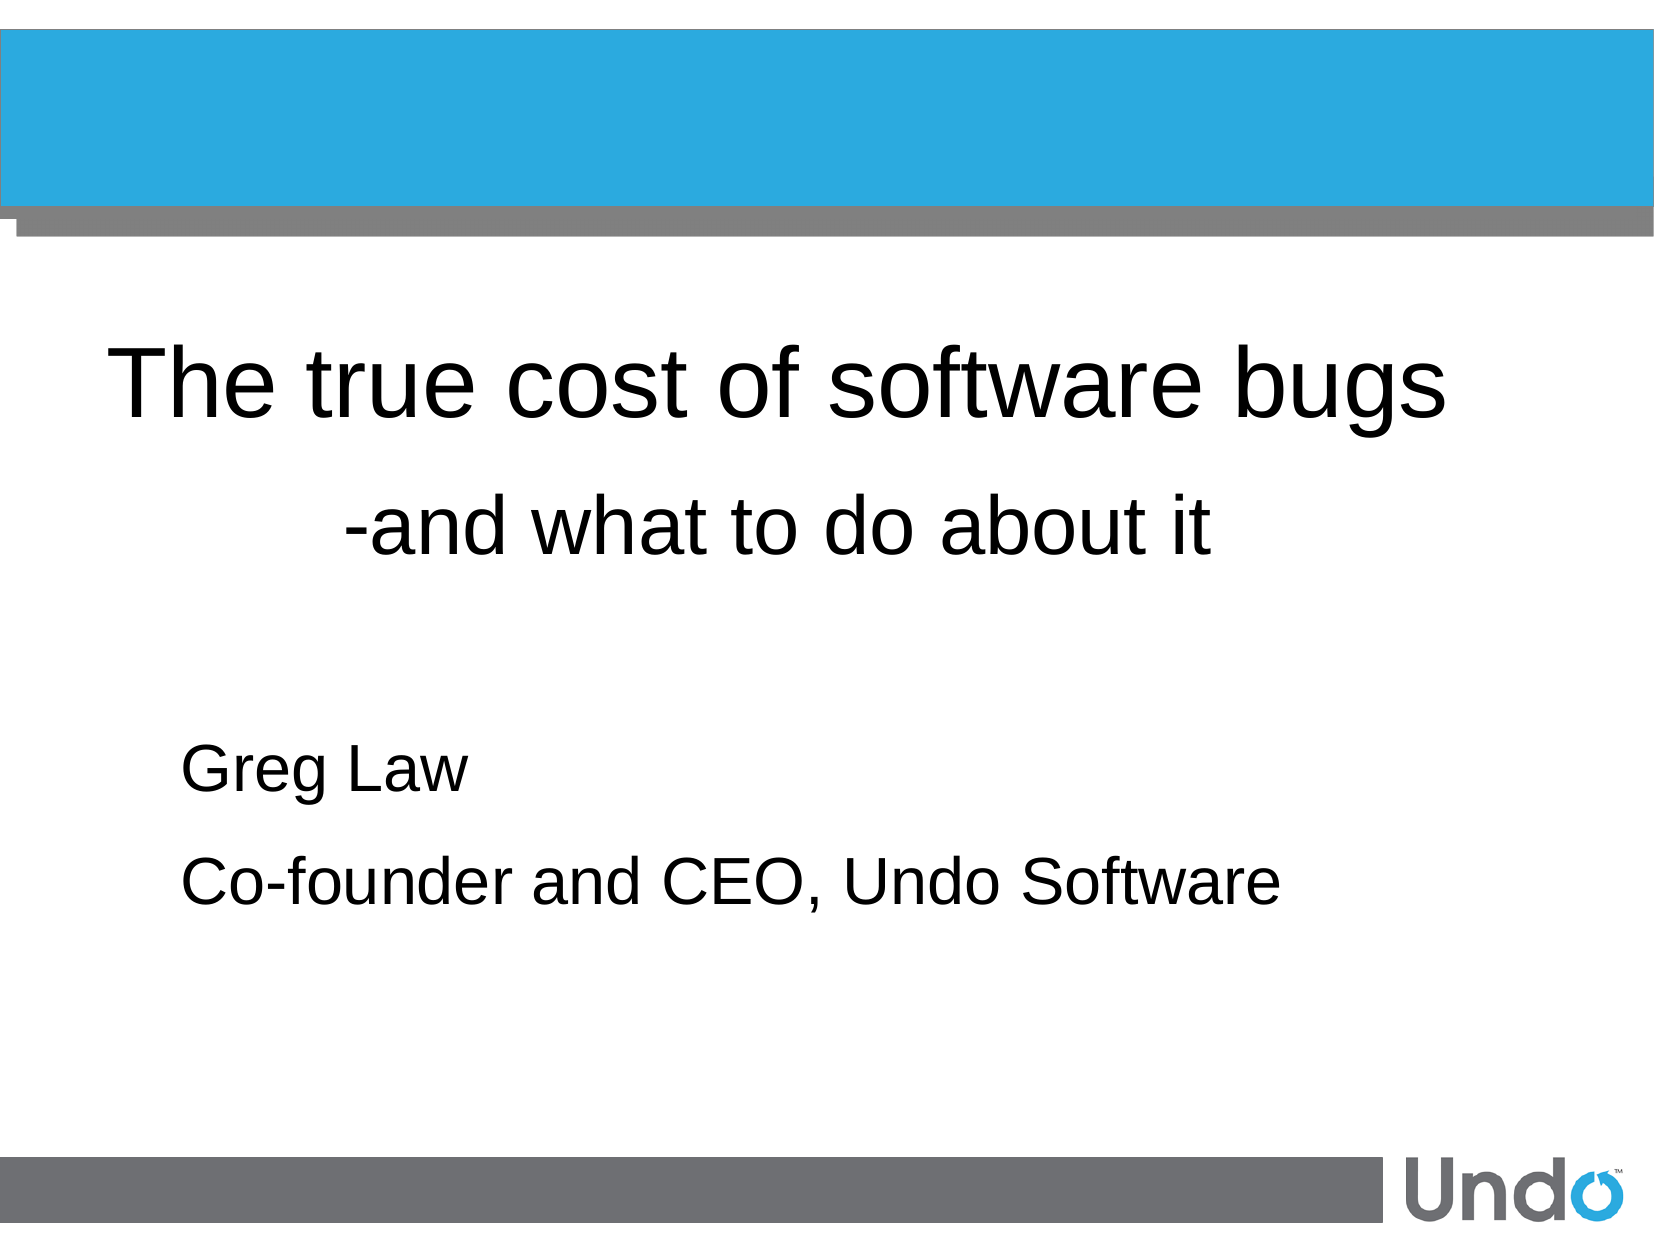

# The true cost of software bugs
and what to do about it
	Greg Law
	Co-founder and CEO, Undo Software